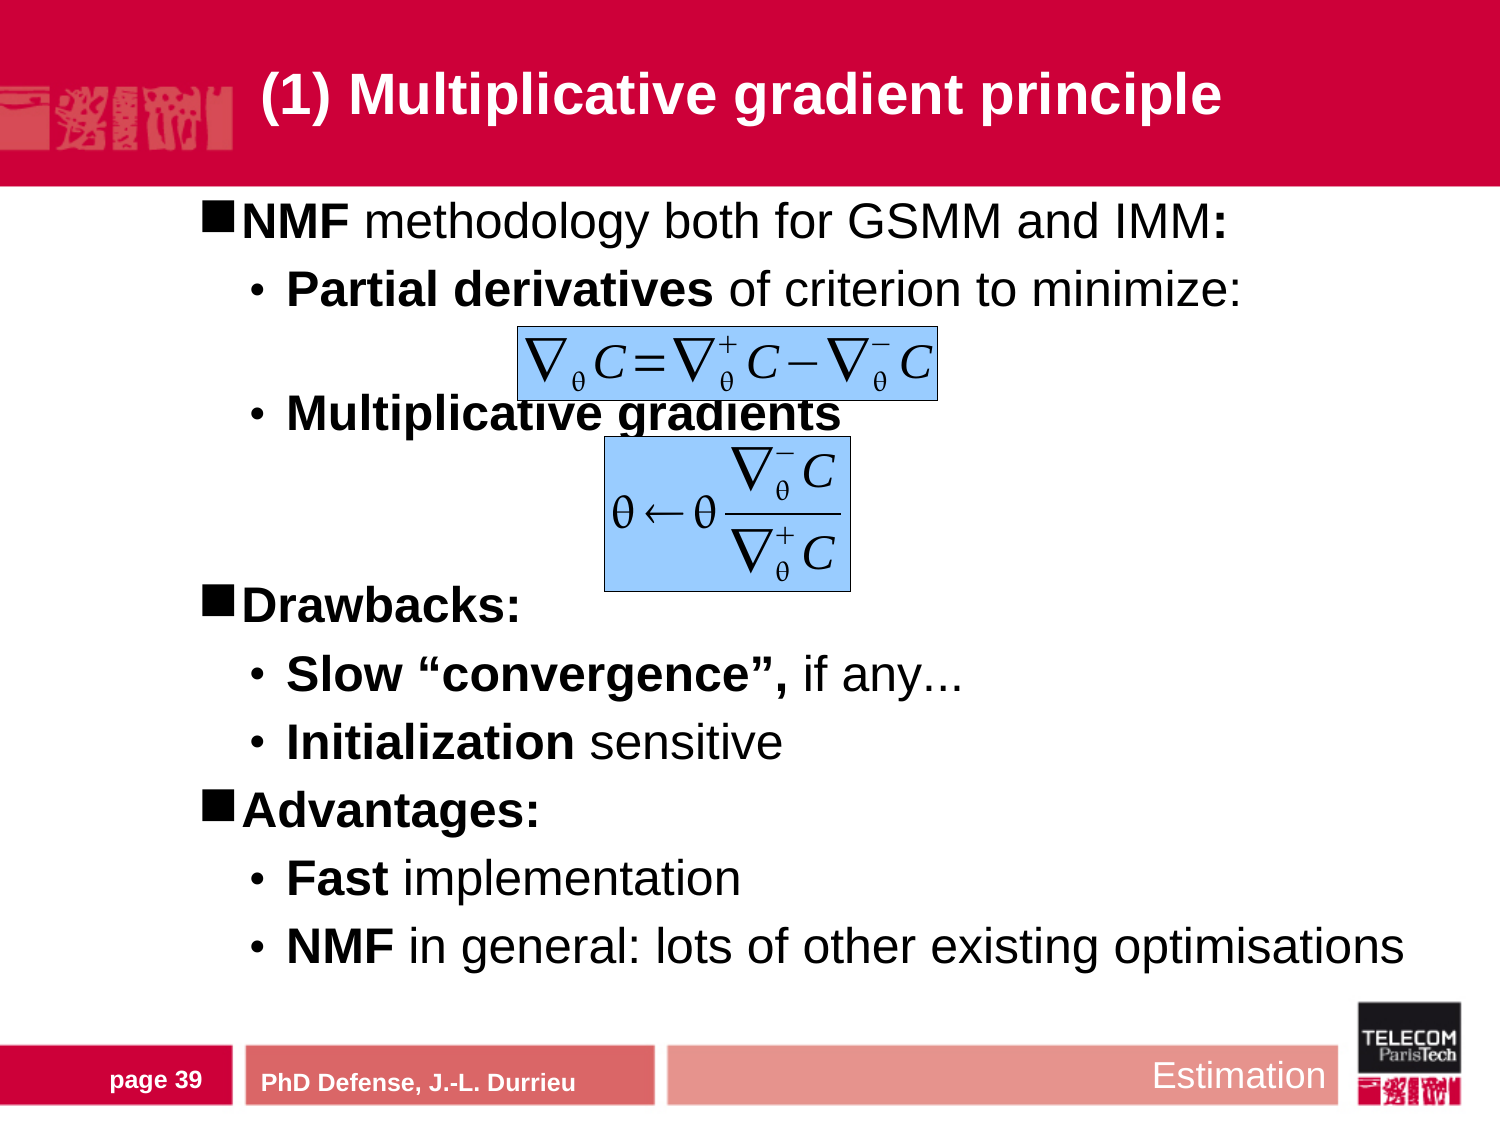

# (1) Multiplicative gradient principle
NMF methodology both for GSMM and IMM:
Partial derivatives of criterion to minimize:
Multiplicative gradients
Drawbacks:
Slow “convergence”, if any...
Initialization sensitive
Advantages:
Fast implementation
NMF in general: lots of other existing optimisations
Estimation
39